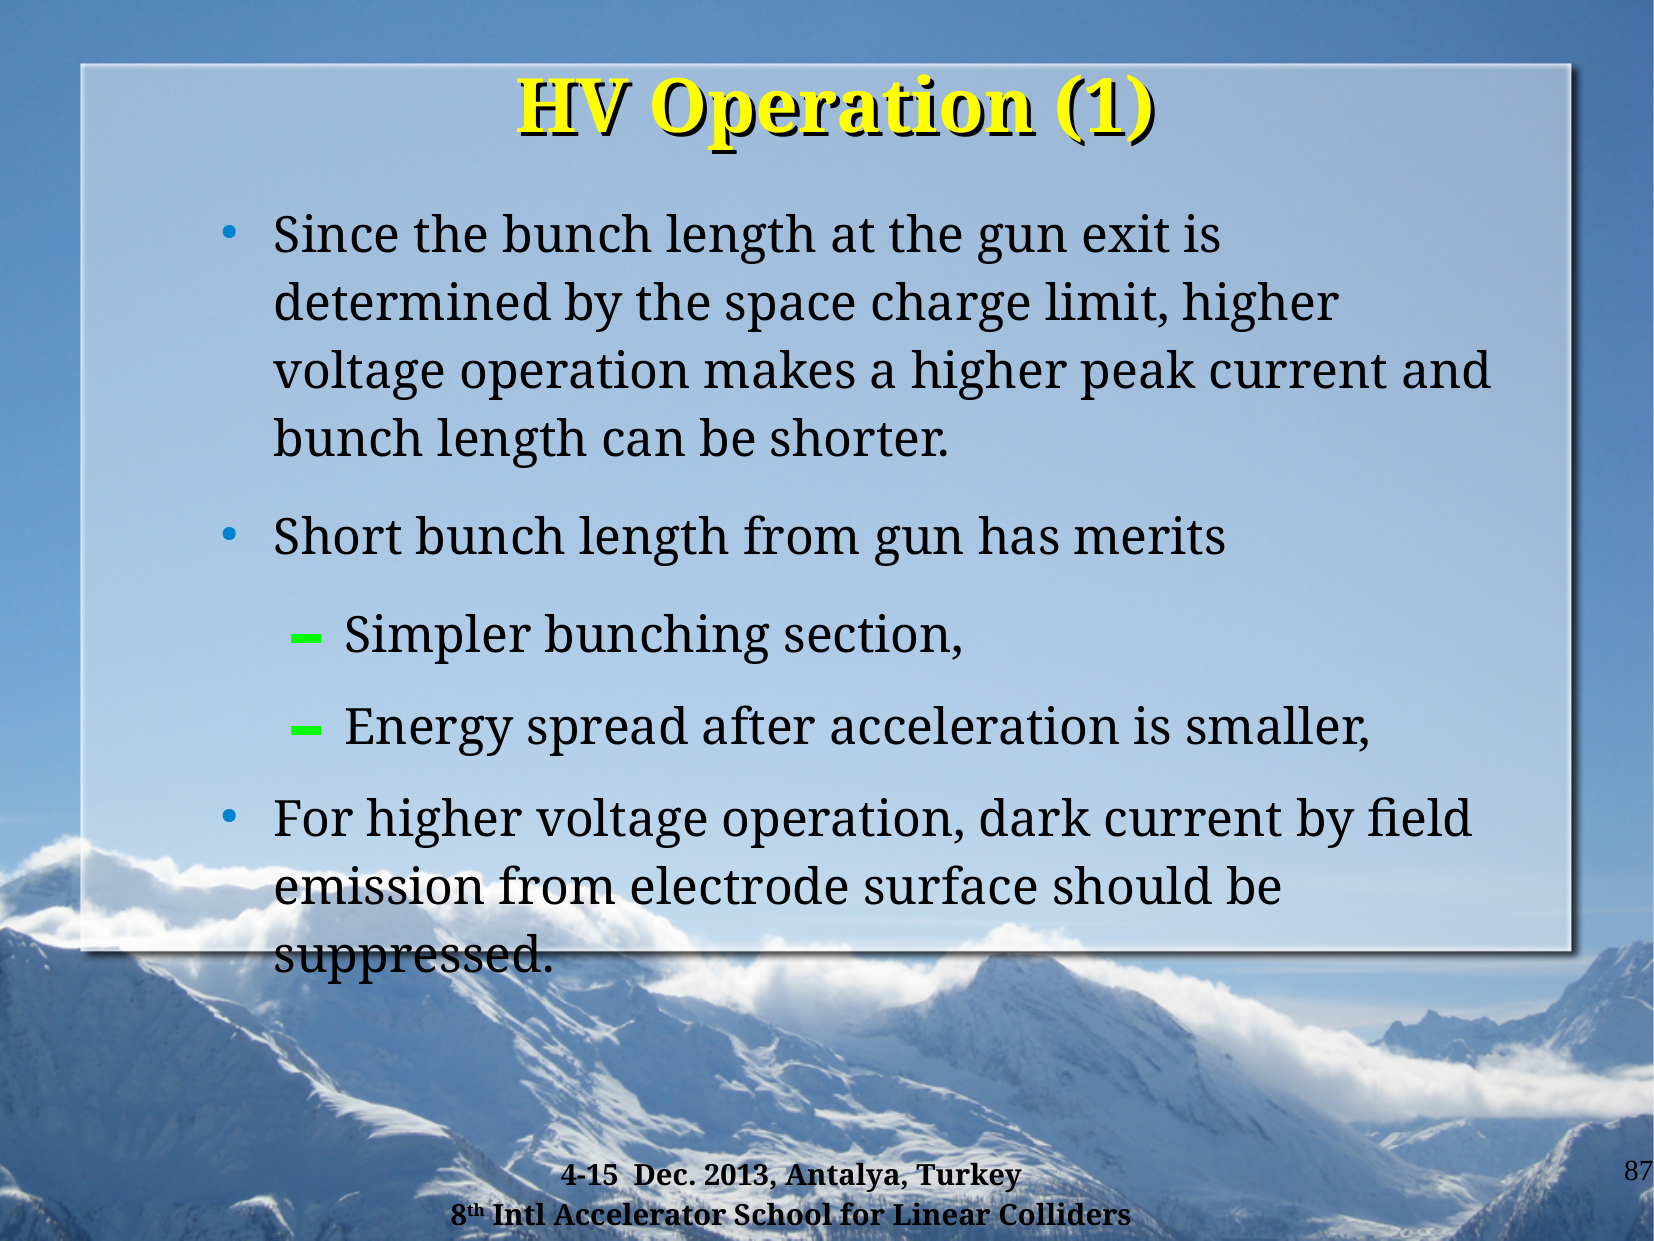

# HV Operation (1)
Since the bunch length at the gun exit is determined by the space charge limit, higher voltage operation makes a higher peak current and bunch length can be shorter.
Short bunch length from gun has merits
Simpler bunching section,
Energy spread after acceleration is smaller,
For higher voltage operation, dark current by field emission from electrode surface should be suppressed.
87